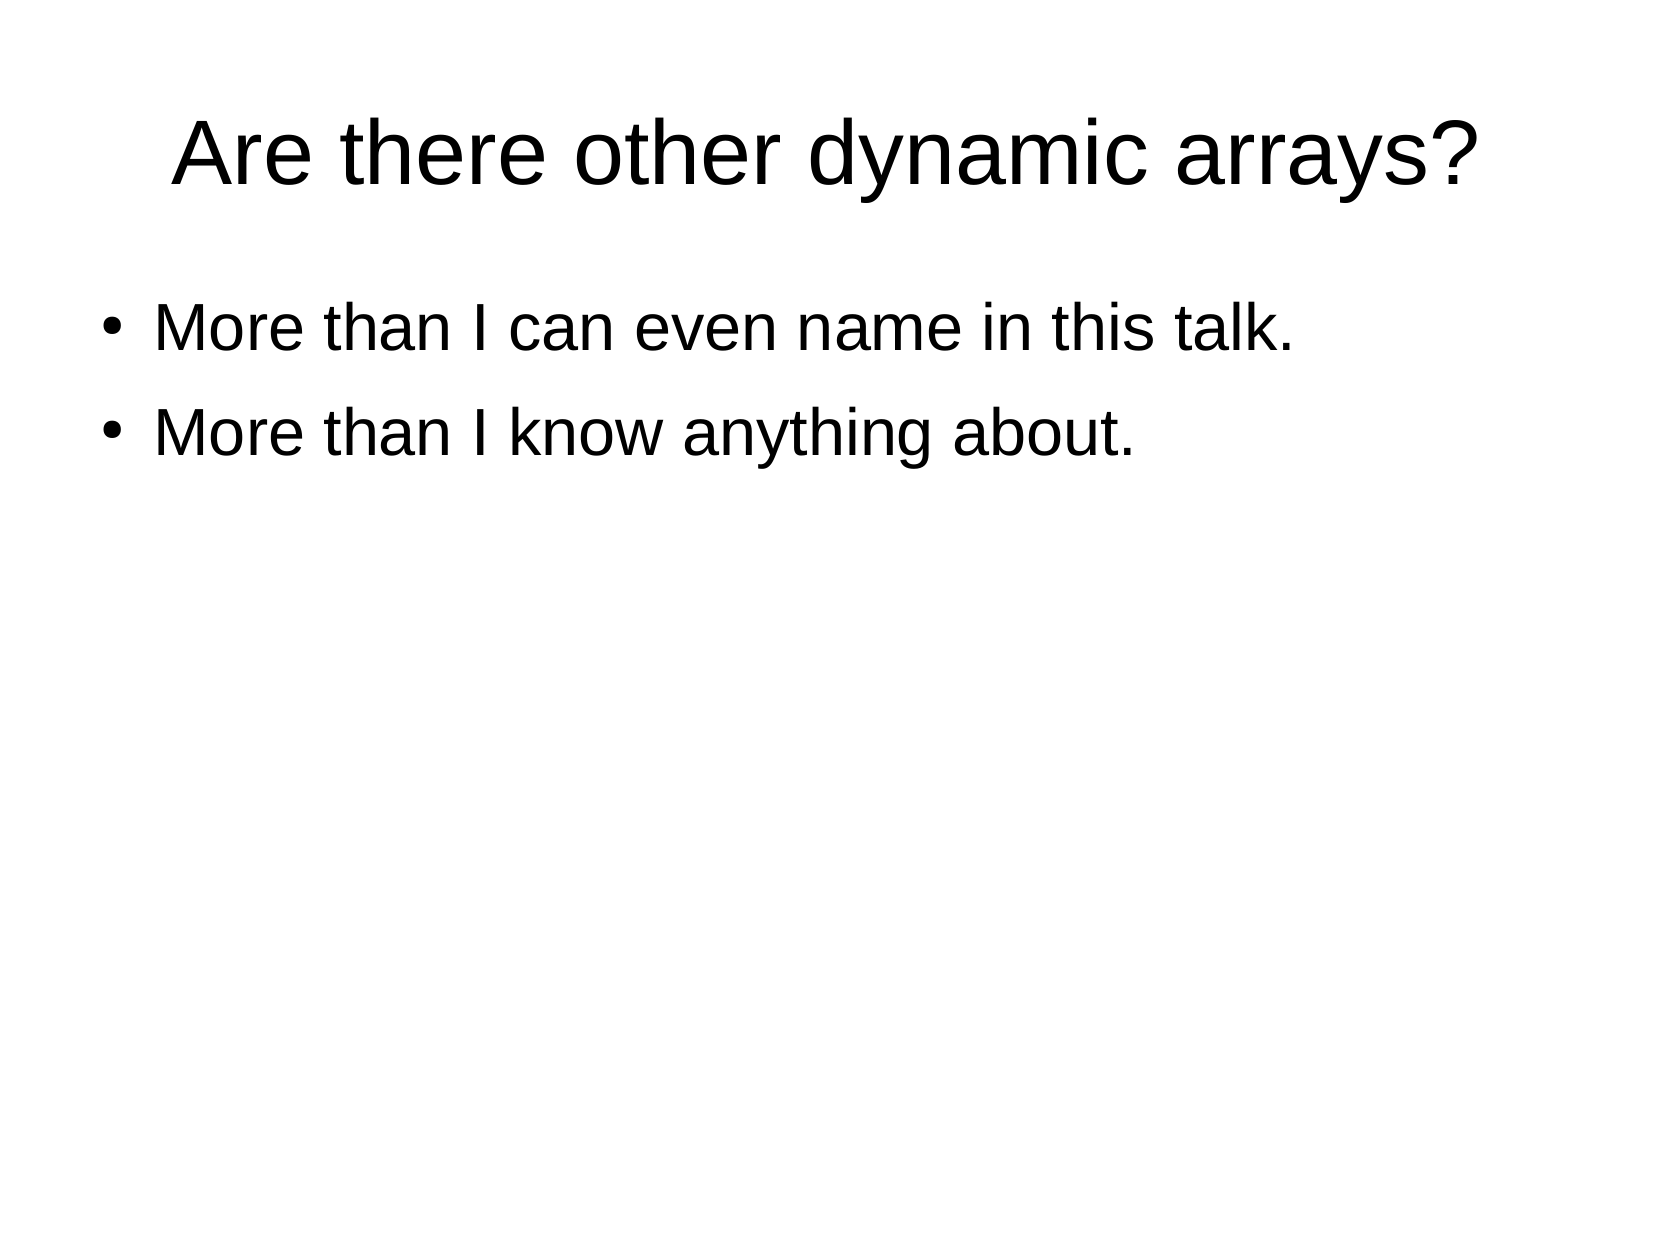

# Are there other dynamic arrays?
More than I can even name in this talk.
More than I know anything about.